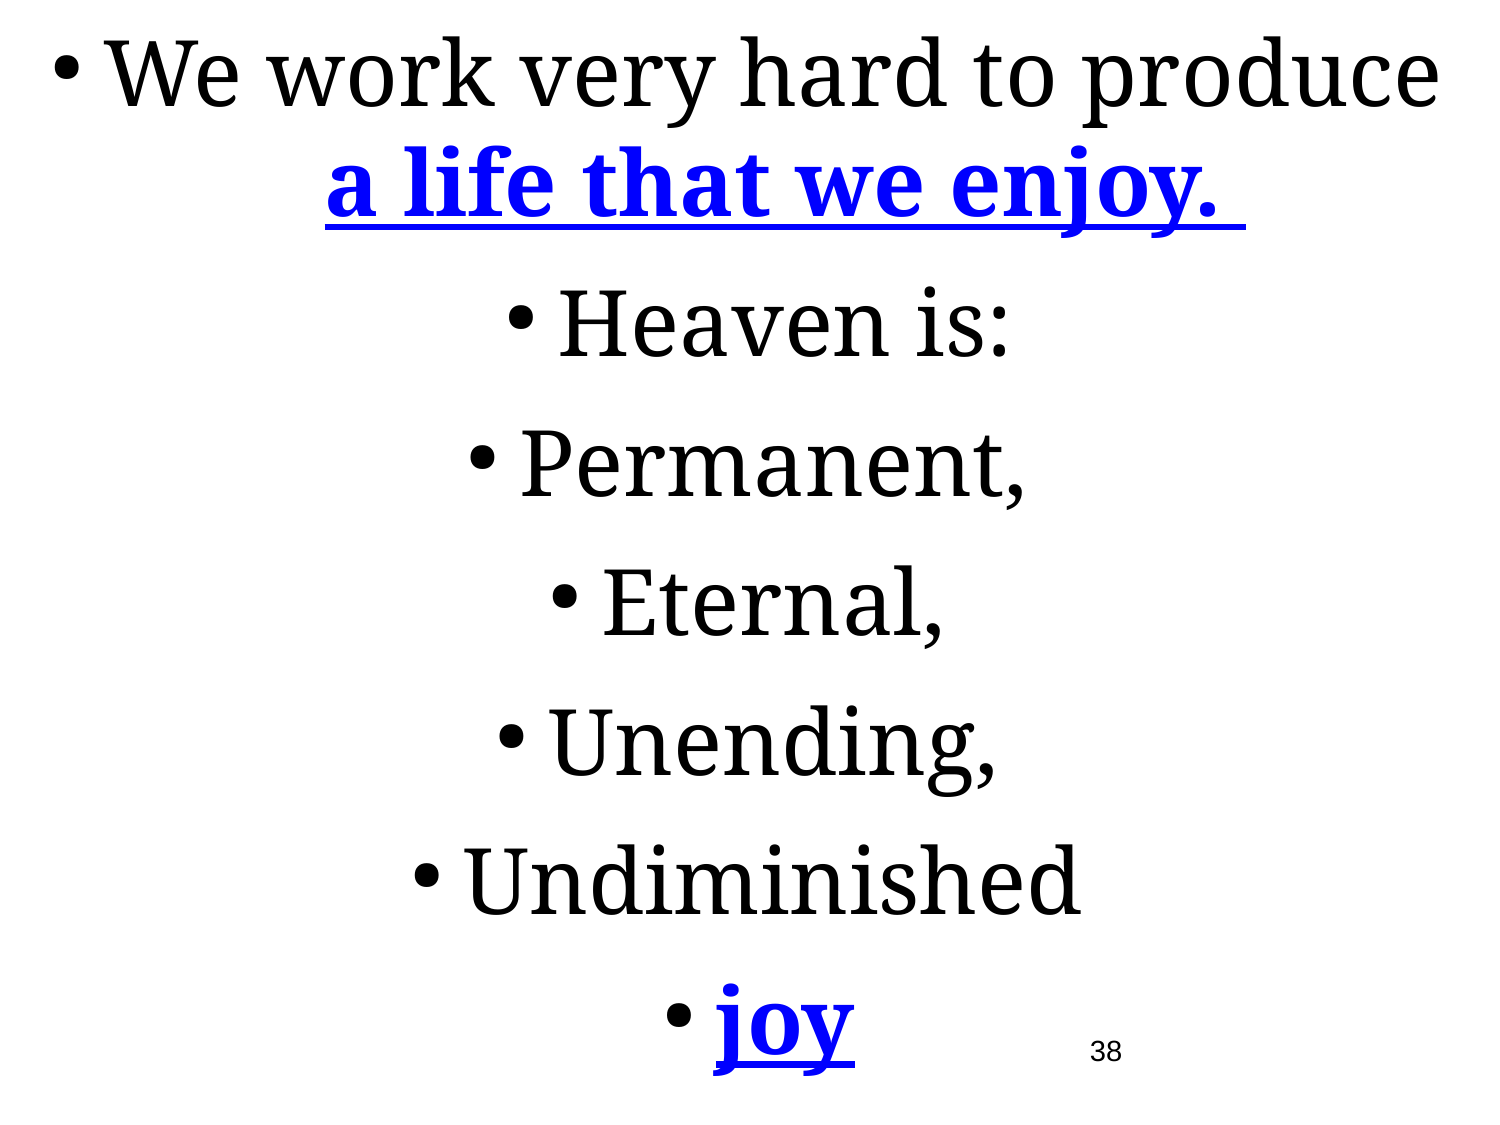

# We work very hard to produce a life that we enjoy.
Heaven is:
Permanent,
Eternal,
Unending,
Undiminished
joy
38